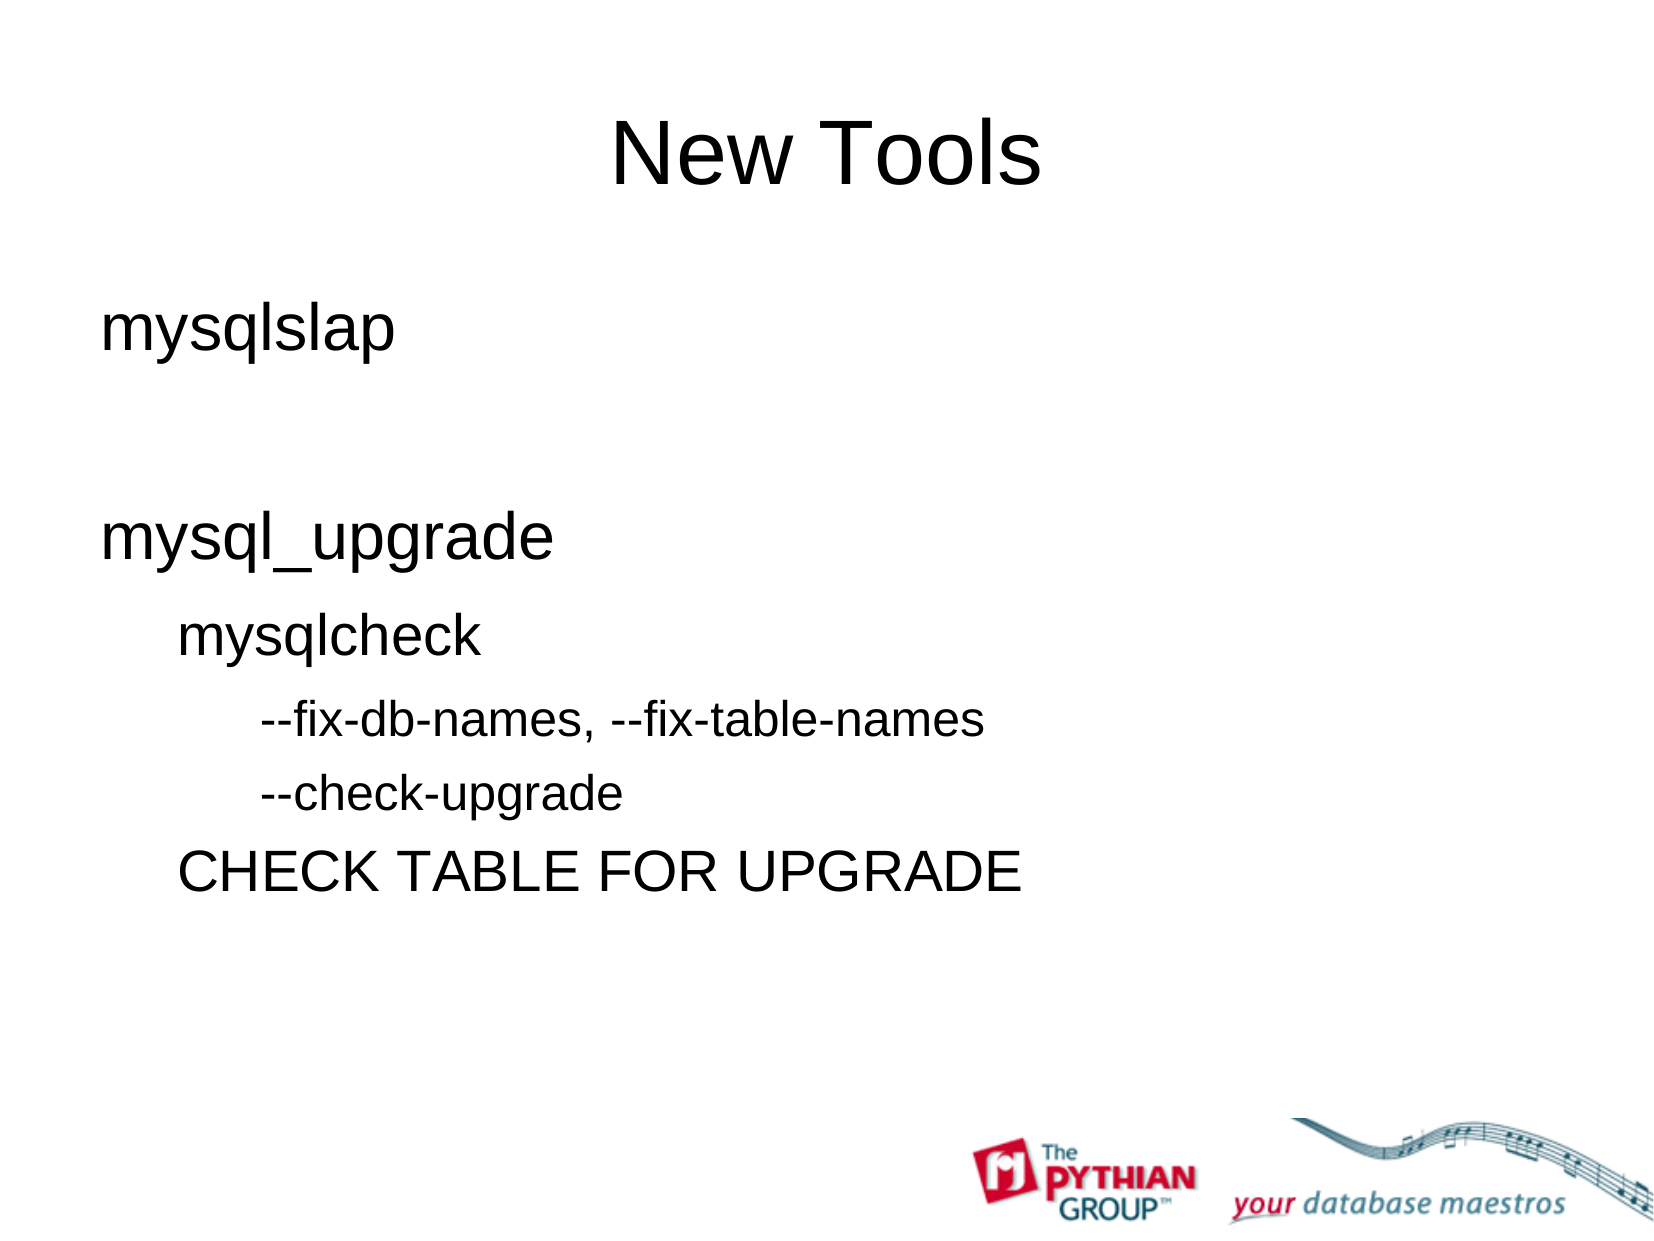

# New Tools
mysqlslap
mysql_upgrade
mysqlcheck
--fix-db-names, --fix-table-names
--check-upgrade
CHECK TABLE FOR UPGRADE